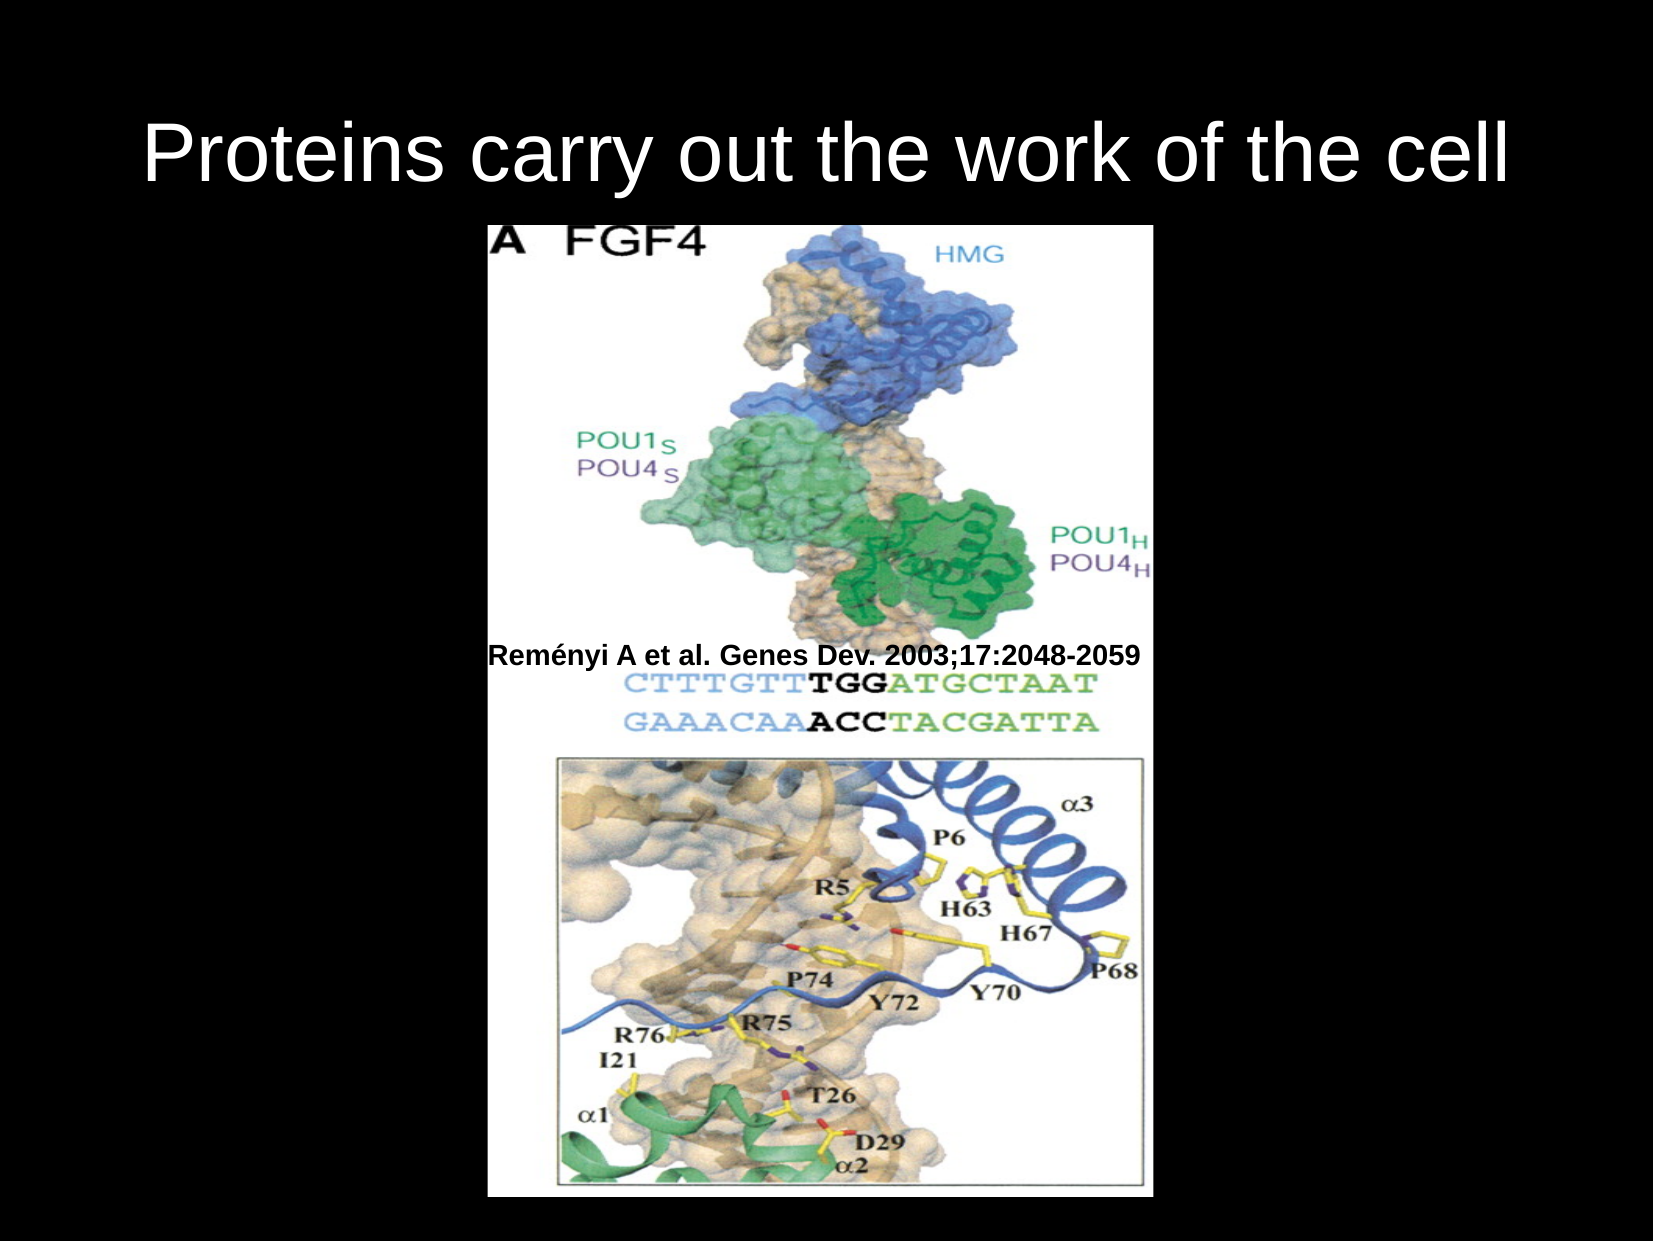

# Proteins carry out the work of the cell
Reményi A et al. Genes Dev. 2003;17:2048-2059